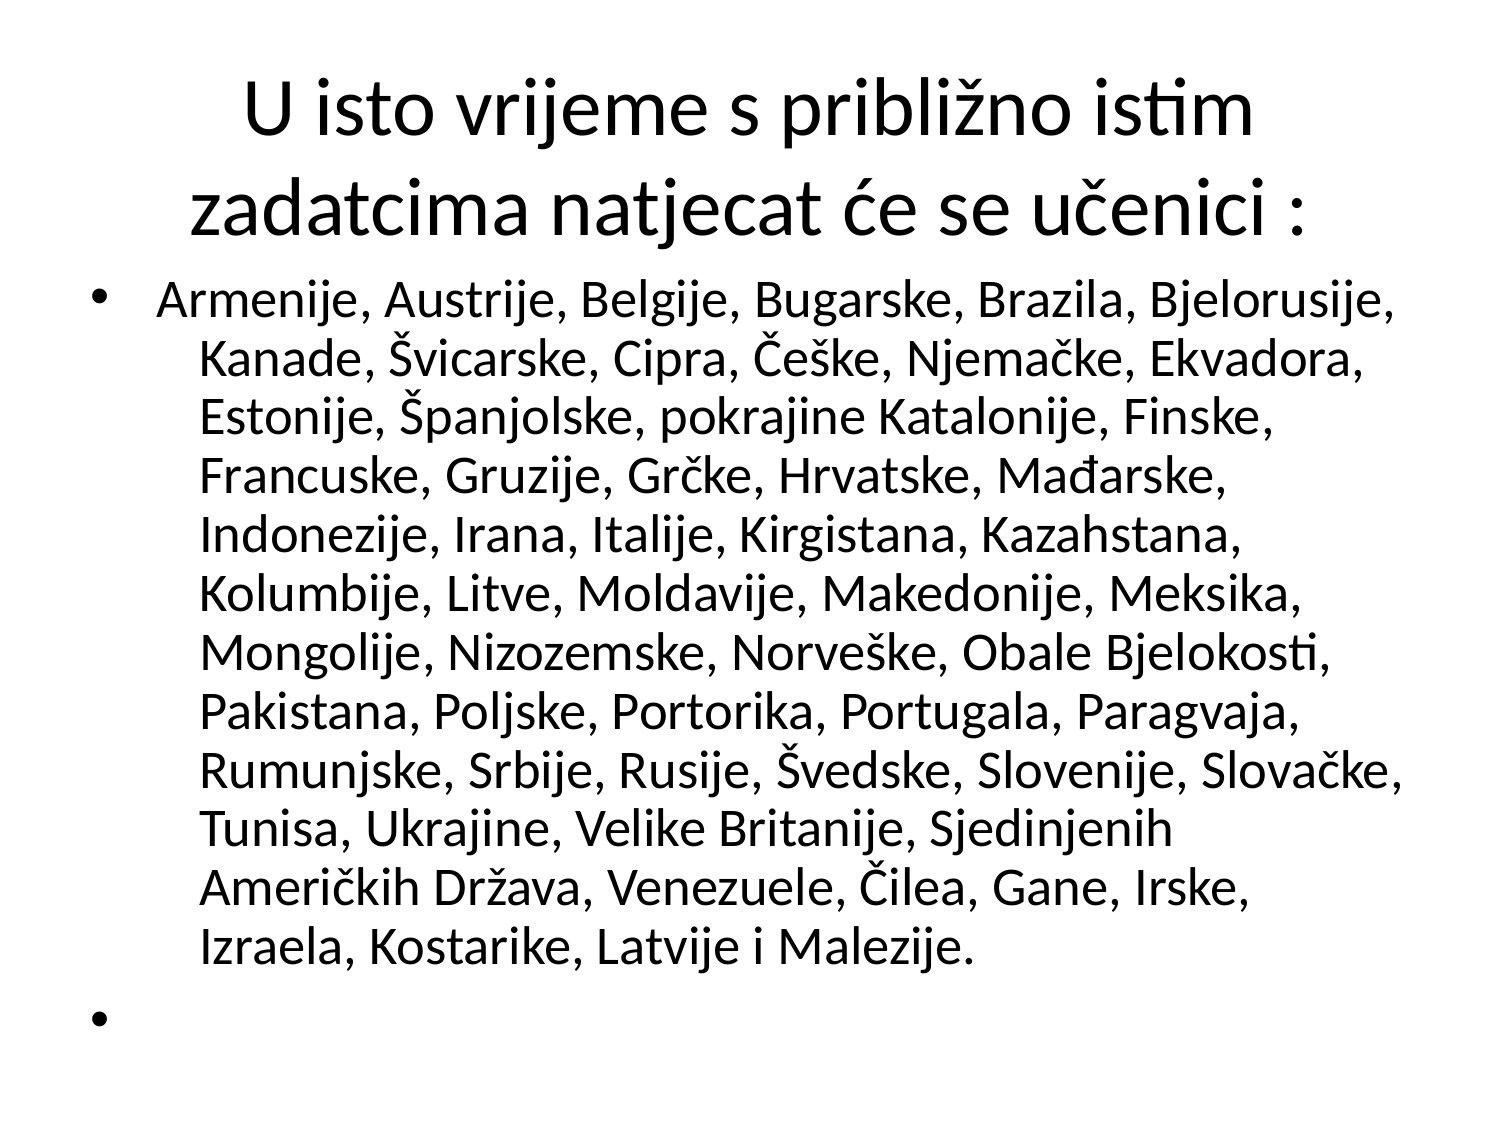

# U isto vrijeme s približno istim zadatcima natjecat će se učenici :
 Armenije, Austrije, Belgije, Bugarske, Brazila, Bjelorusije, Kanade, Švicarske, Cipra, Češke, Njemačke, Ekvadora, Estonije, Španjolske, pokrajine Katalonije, Finske, Francuske, Gruzije, Grčke, Hrvatske, Mađarske, Indonezije, Irana, Italije, Kirgistana, Kazahstana, Kolumbije, Litve, Moldavije, Makedonije, Meksika, Mongolije, Nizozemske, Norveške, Obale Bjelokosti, Pakistana, Poljske, Portorika, Portugala, Paragvaja, Rumunjske, Srbije, Rusije, Švedske, Slovenije, Slovačke, Tunisa, Ukrajine, Velike Britanije, Sjedinjenih Američkih Država, Venezuele, Čilea, Gane, Irske, Izraela, Kostarike, Latvije i Malezije.